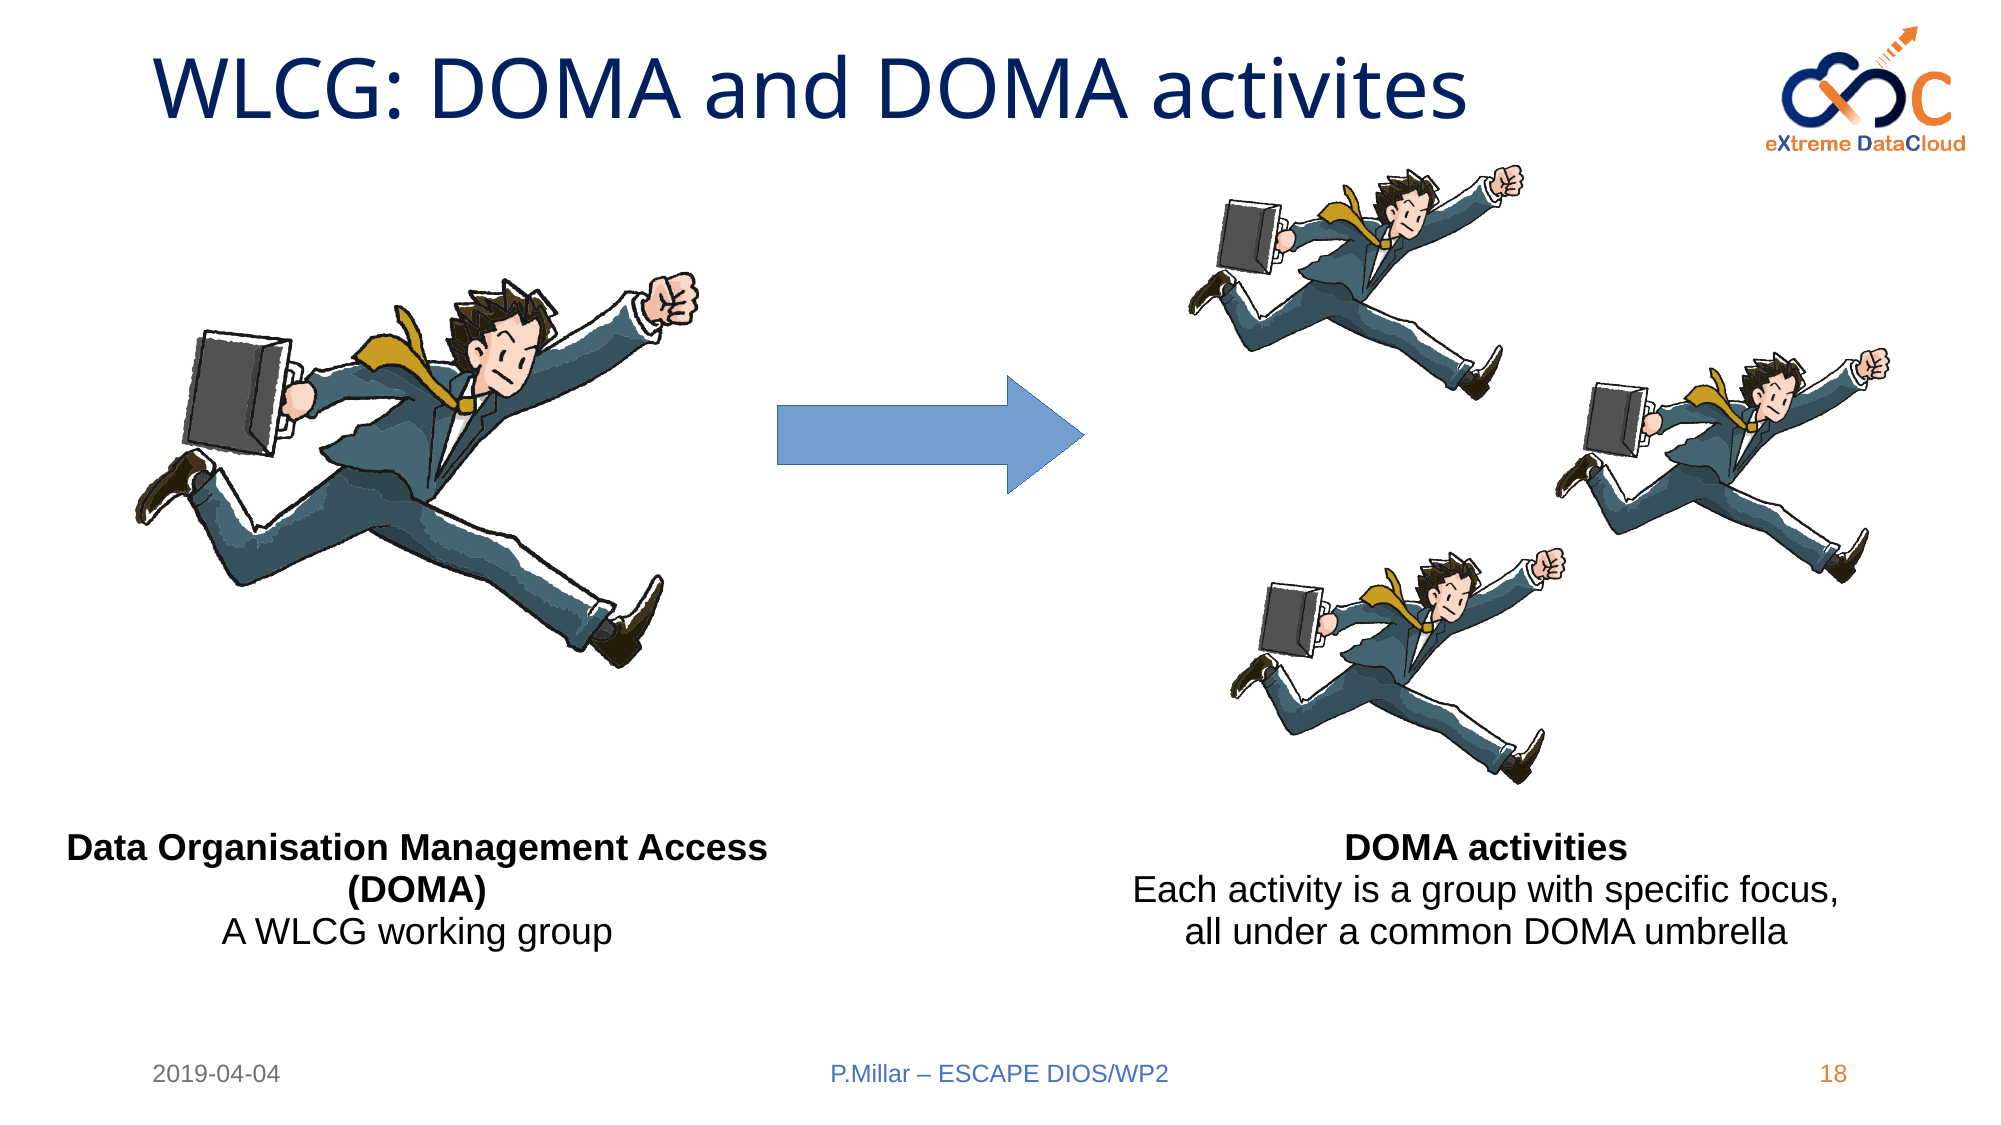

# WLCG: DOMA and DOMA activites
Data Organisation Management Access (DOMA)
A WLCG working group
DOMA activities
Each activity is a group with specific focus, all under a common DOMA umbrella
2019-04-04
P.Millar – ESCAPE DIOS/WP2